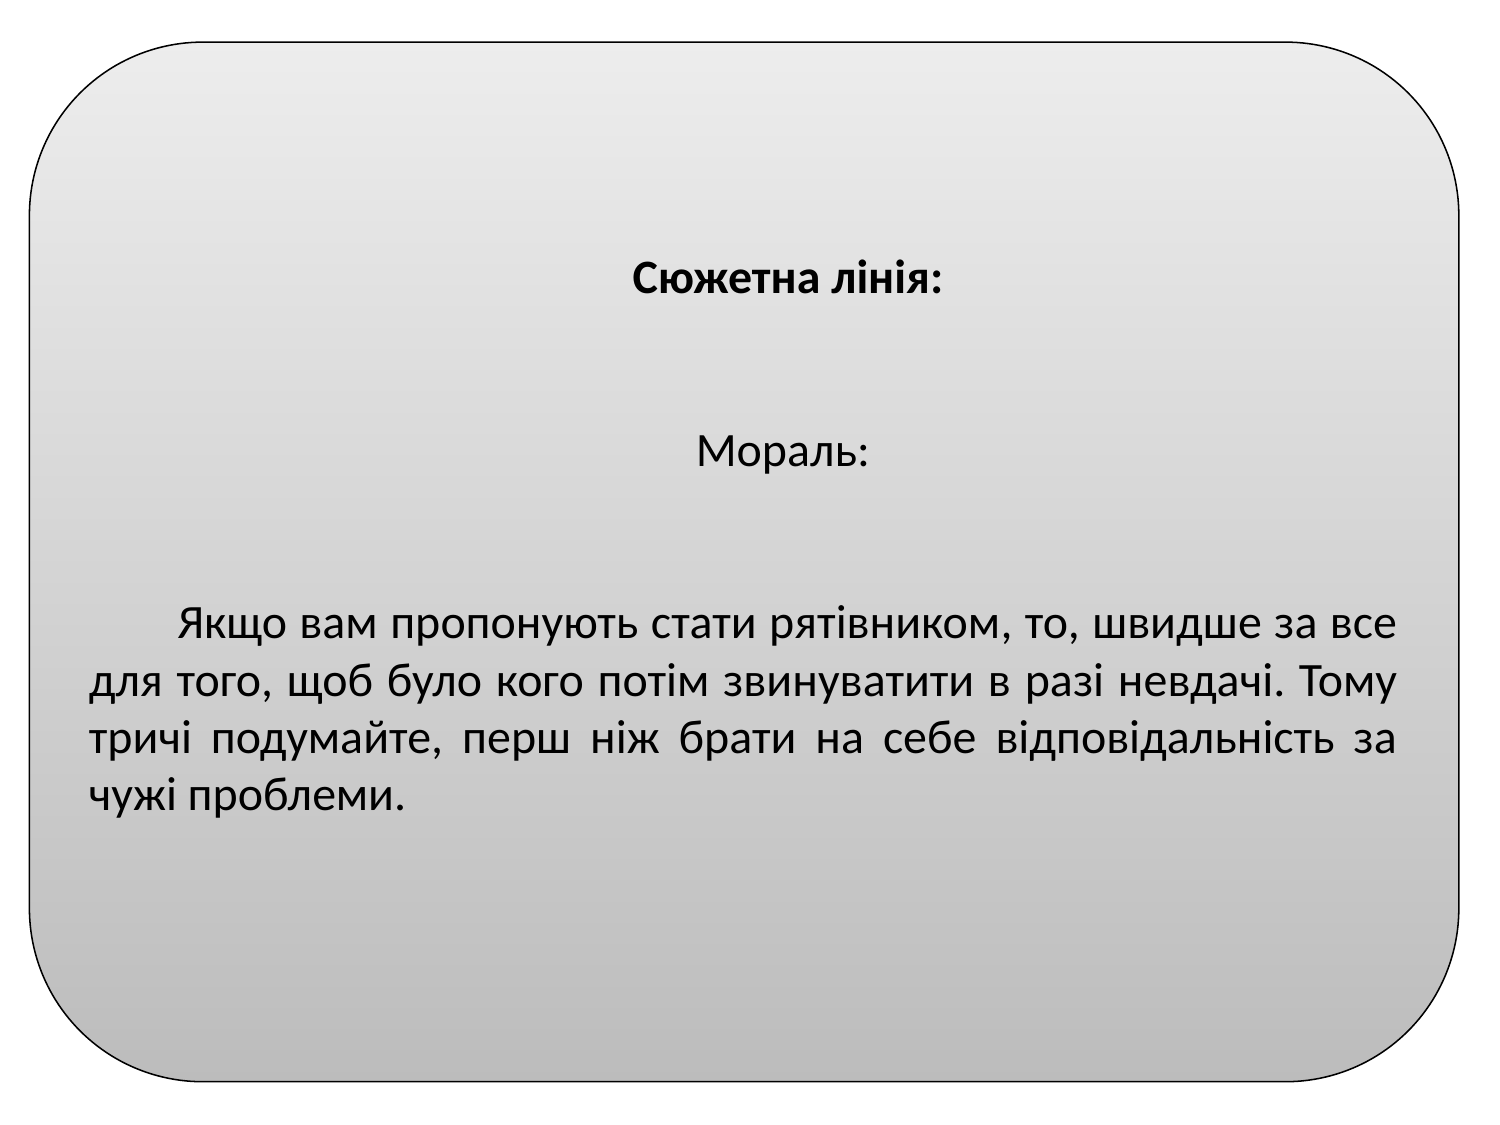

Сюжетна лінія:
Мораль:
Якщо вам пропонують стати рятівником, то, швидше за все для того, щоб було кого потім звинуватити в разі невдачі. Тому тричі подумайте, перш ніж брати на себе відповідальність за чужі проблеми.